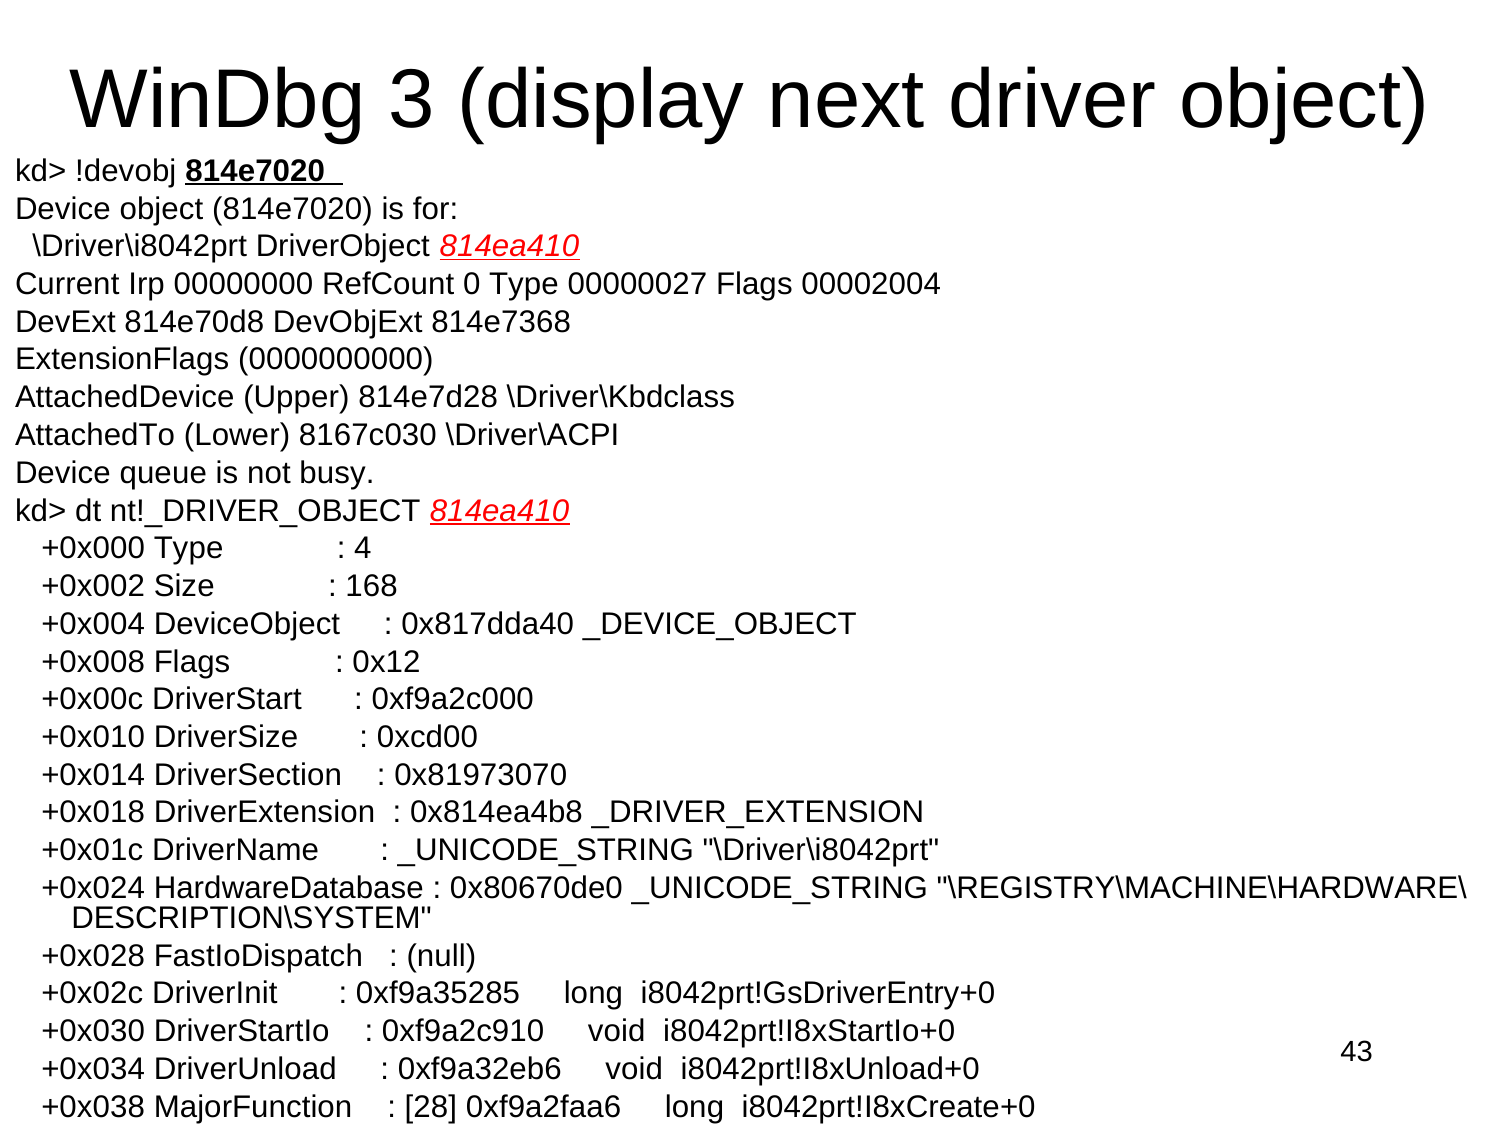

# WinDbg 3 (display next driver object)
kd> !devobj 814e7020
Device object (814e7020) is for:
 \Driver\i8042prt DriverObject 814ea410
Current Irp 00000000 RefCount 0 Type 00000027 Flags 00002004
DevExt 814e70d8 DevObjExt 814e7368
ExtensionFlags (0000000000)
AttachedDevice (Upper) 814e7d28 \Driver\Kbdclass
AttachedTo (Lower) 8167c030 \Driver\ACPI
Device queue is not busy.
kd> dt nt!_DRIVER_OBJECT 814ea410
 +0x000 Type : 4
 +0x002 Size : 168
 +0x004 DeviceObject : 0x817dda40 _DEVICE_OBJECT
 +0x008 Flags : 0x12
 +0x00c DriverStart : 0xf9a2c000
 +0x010 DriverSize : 0xcd00
 +0x014 DriverSection : 0x81973070
 +0x018 DriverExtension : 0x814ea4b8 _DRIVER_EXTENSION
 +0x01c DriverName : _UNICODE_STRING "\Driver\i8042prt"
 +0x024 HardwareDatabase : 0x80670de0 _UNICODE_STRING "\REGISTRY\MACHINE\HARDWARE\DESCRIPTION\SYSTEM"
 +0x028 FastIoDispatch : (null)
 +0x02c DriverInit : 0xf9a35285 long i8042prt!GsDriverEntry+0
 +0x030 DriverStartIo : 0xf9a2c910 void i8042prt!I8xStartIo+0
 +0x034 DriverUnload : 0xf9a32eb6 void i8042prt!I8xUnload+0
 +0x038 MajorFunction : [28] 0xf9a2faa6 long i8042prt!I8xCreate+0